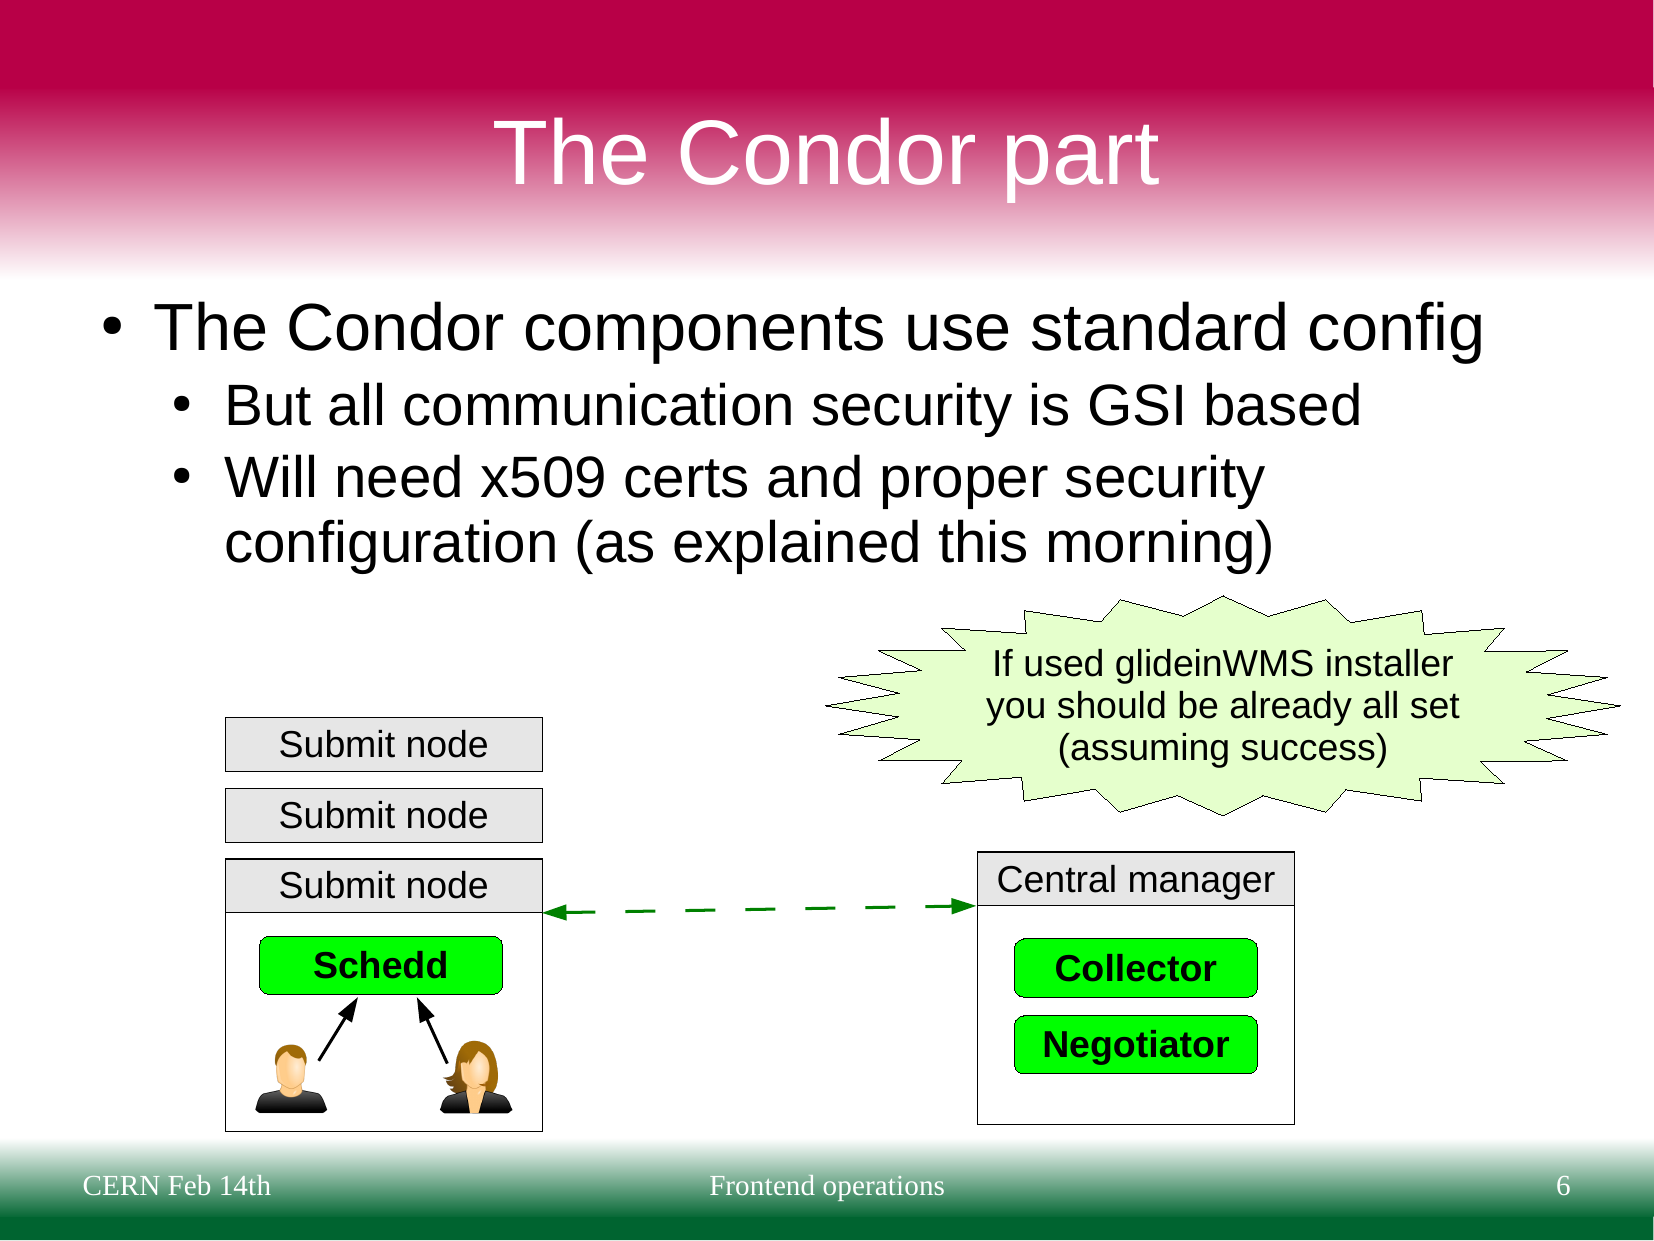

# The Condor part
The Condor components use standard config
But all communication security is GSI based
Will need x509 certs and proper security configuration (as explained this morning)
If used glideinWMS installer
you should be already all set
(assuming success)
Submit node
Submit node
Central manager
Submit node
Schedd
Collector
Negotiator
CERN Feb 14th
Frontend operations
6